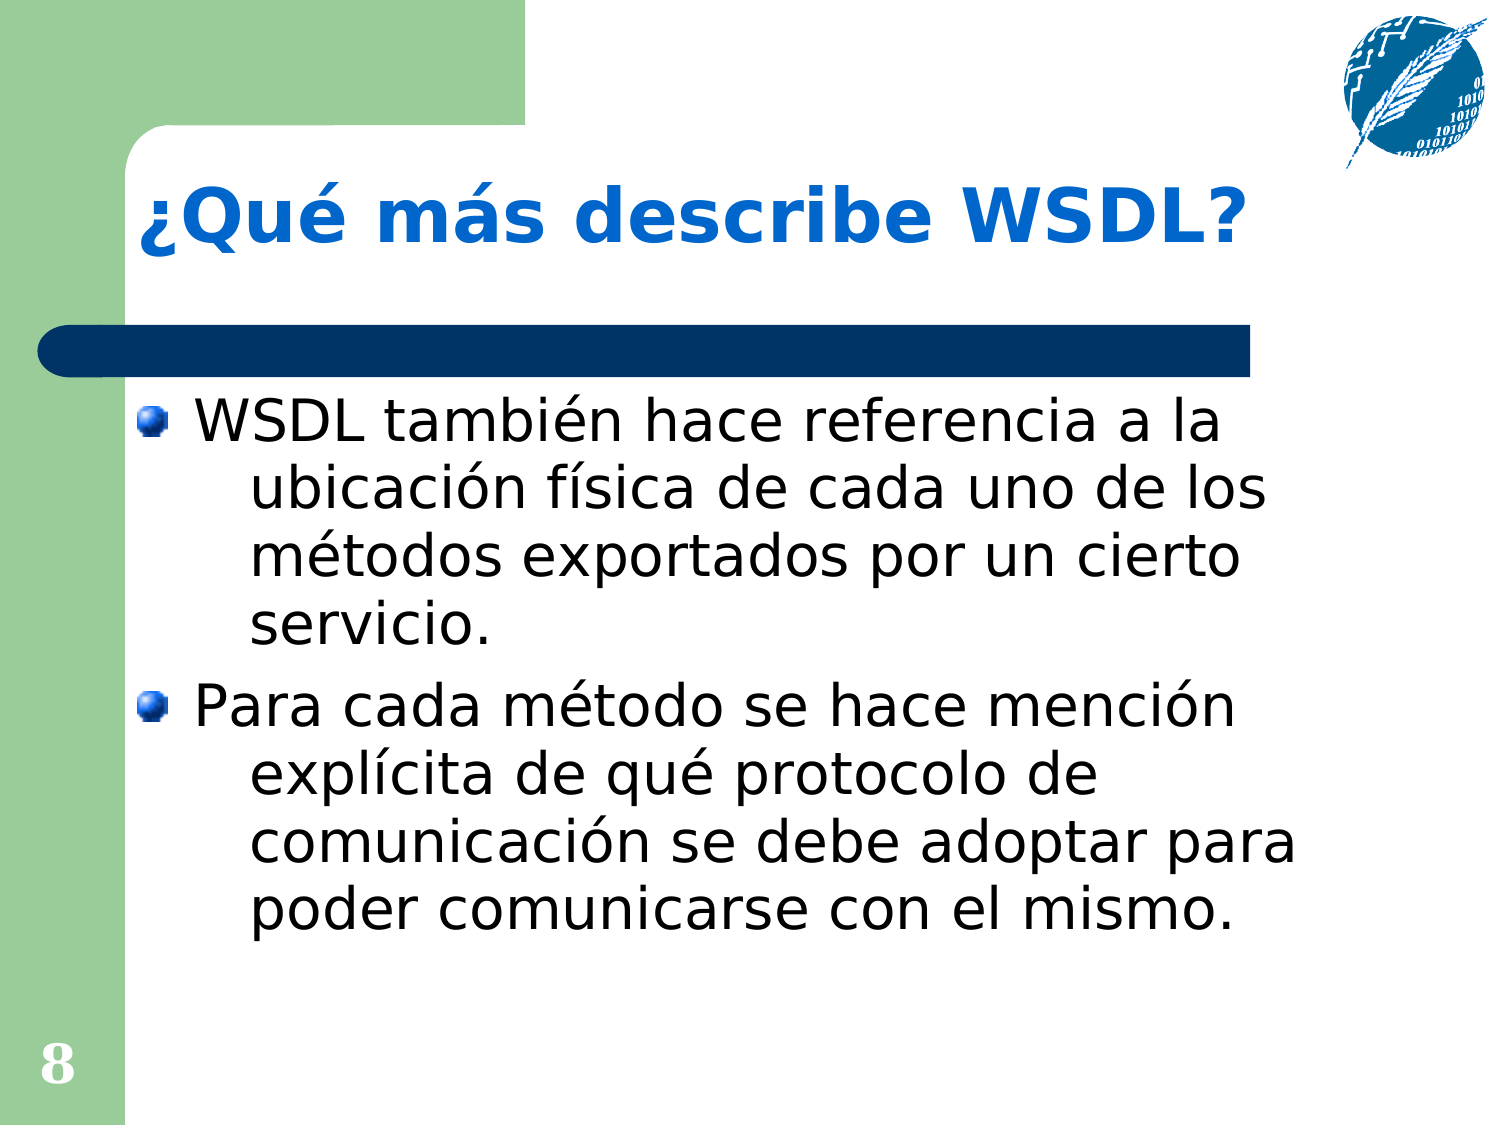

# ¿Qué más describe WSDL?
WSDL también hace referencia a la ubicación física de cada uno de los métodos exportados por un cierto servicio.
Para cada método se hace mención explícita de qué protocolo de comunicación se debe adoptar para poder comunicarse con el mismo.
8